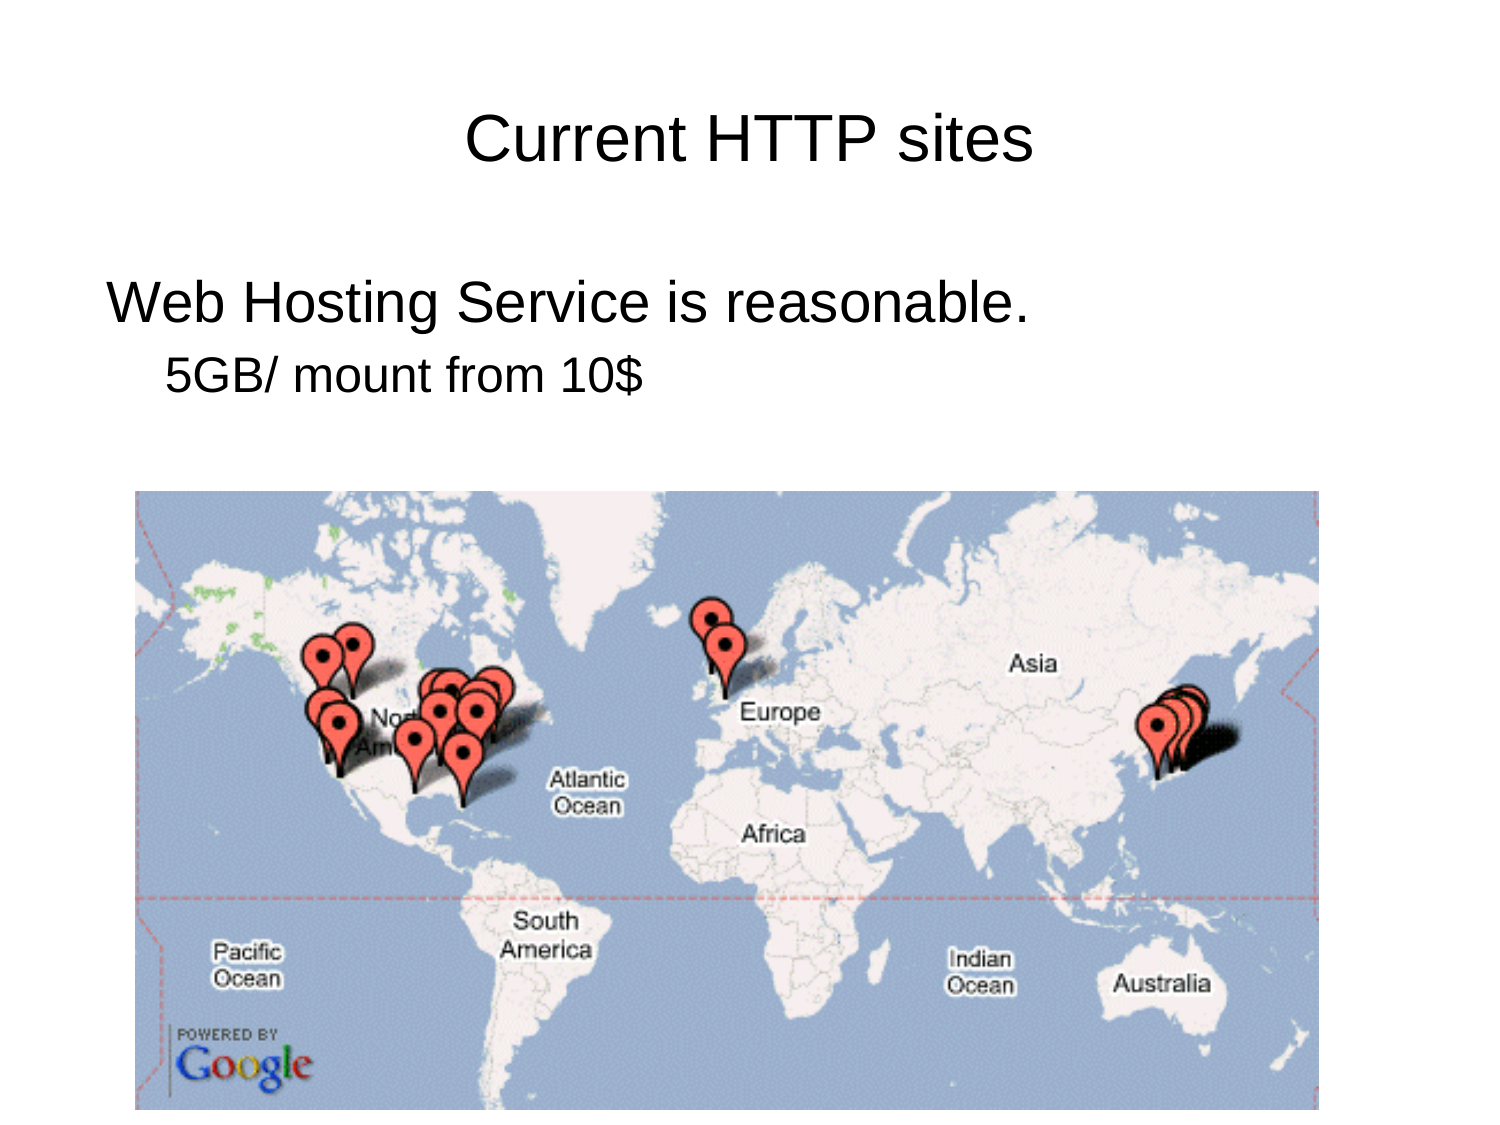

# Current HTTP sites
 Web Hosting Service is reasonable.
5GB/ mount from 10$